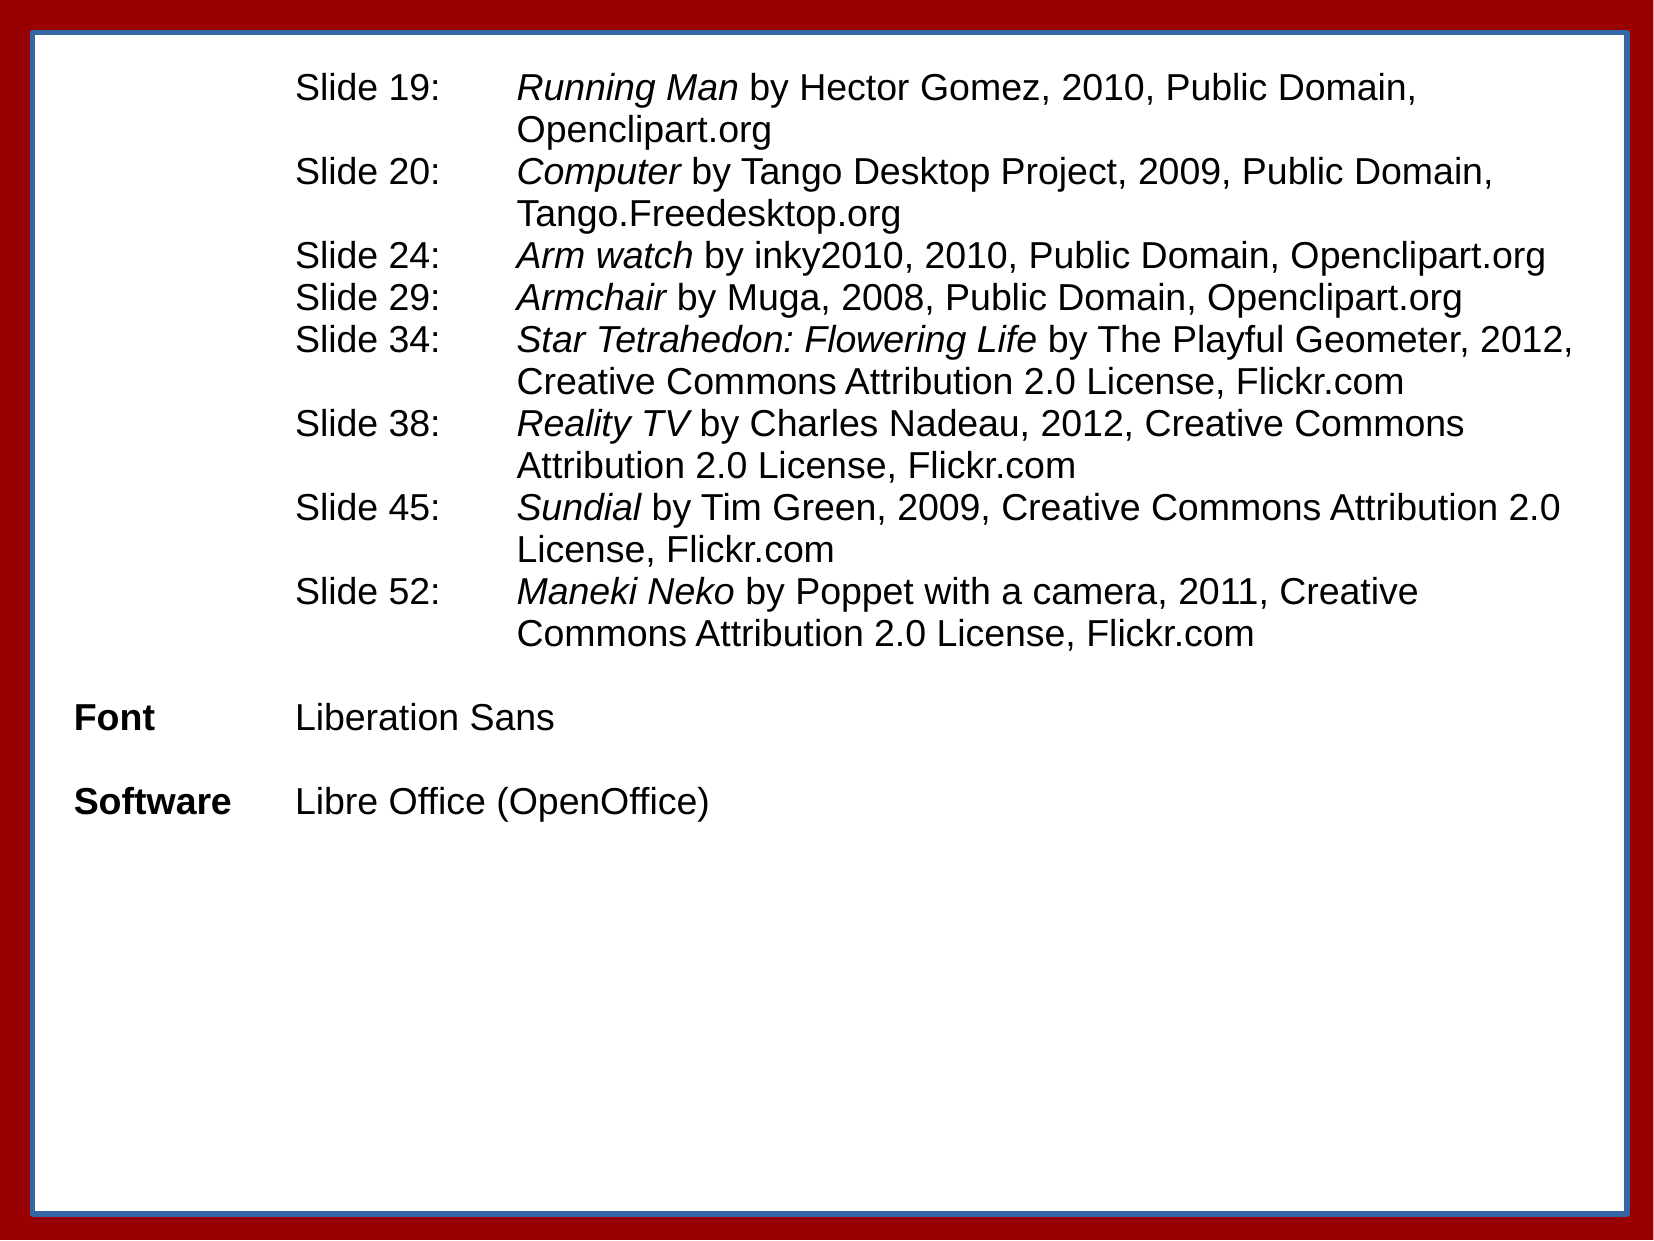

Slide 19:		Running Man by Hector Gomez, 2010, Public Domain, 								Openclipart.org
			Slide 20:		Computer by Tango Desktop Project, 2009, Public Domain, 							Tango.Freedesktop.org
			Slide 24:		Arm watch by inky2010, 2010, Public Domain, Openclipart.org
			Slide 29:		Armchair by Muga, 2008, Public Domain, Openclipart.org
			Slide 34:		Star Tetrahedon: Flowering Life by The Playful Geometer, 2012, 						Creative Commons Attribution 2.0 License, Flickr.com
			Slide 38:		Reality TV by Charles Nadeau, 2012, Creative Commons
						Attribution 2.0 License, Flickr.com
			Slide 45:		Sundial by Tim Green, 2009, Creative Commons Attribution 2.0
						License, Flickr.com
			Slide 52:		Maneki Neko by Poppet with a camera, 2011, Creative
						Commons Attribution 2.0 License, Flickr.com
Font		Liberation Sans
Software	Libre Office (OpenOffice)